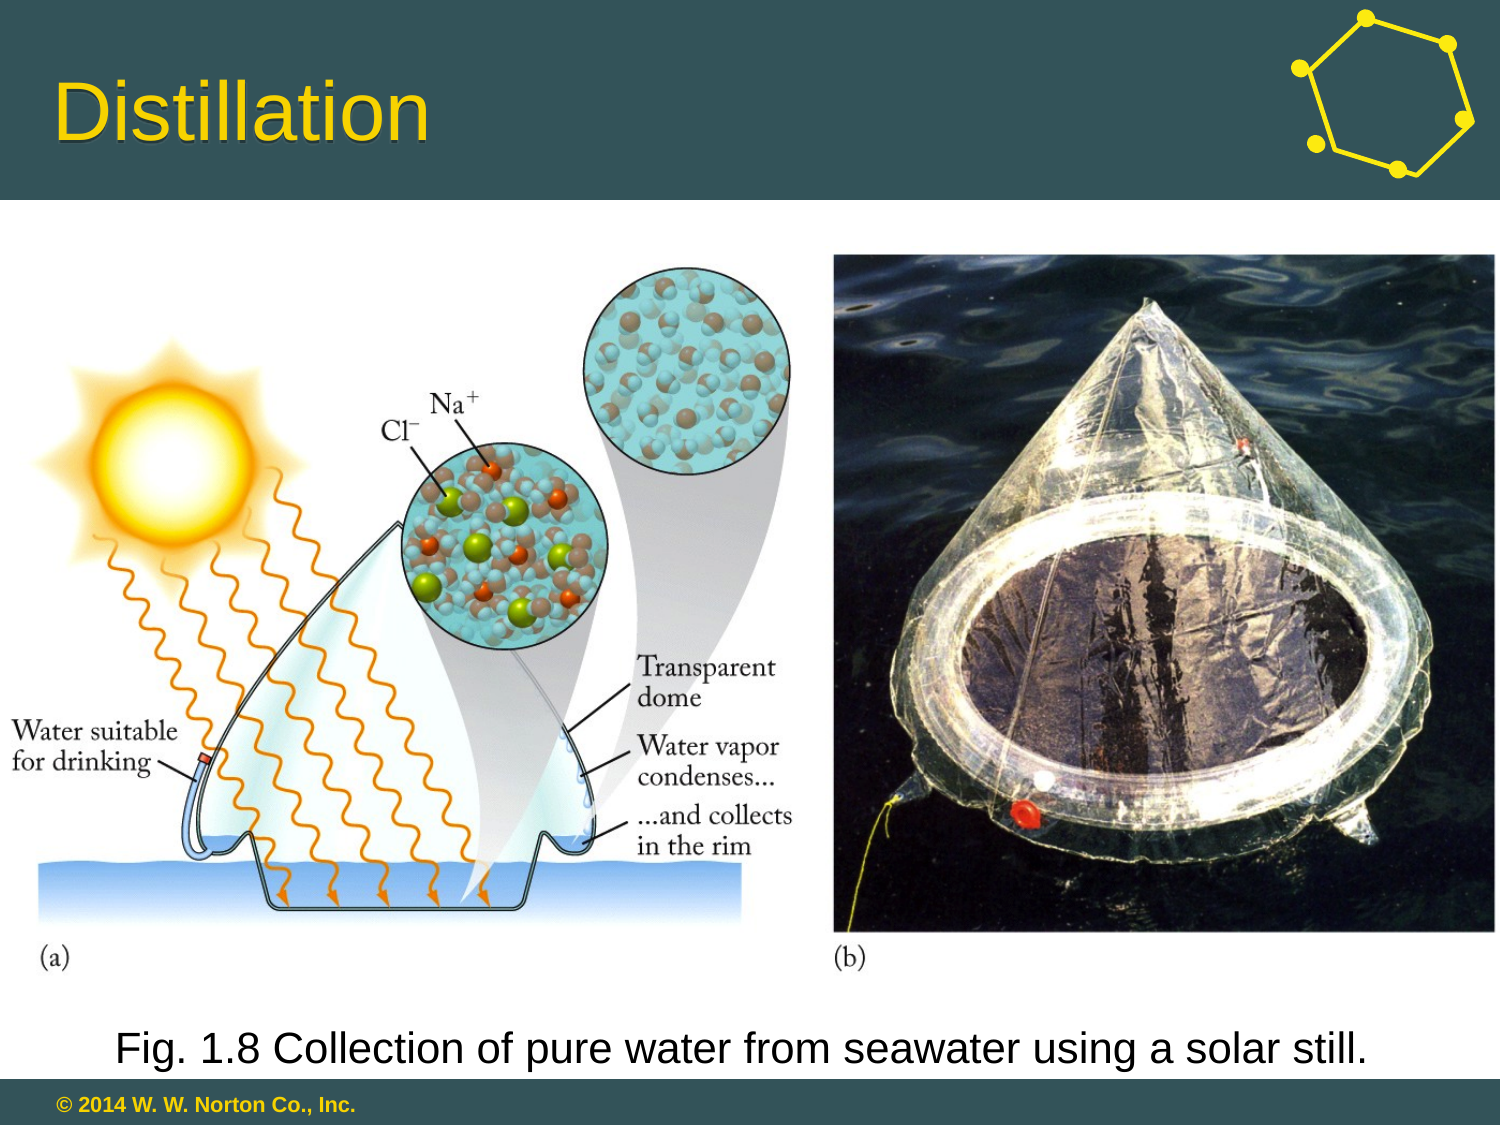

# Distillation
Fig. 1.8 Collection of pure water from seawater using a solar still.